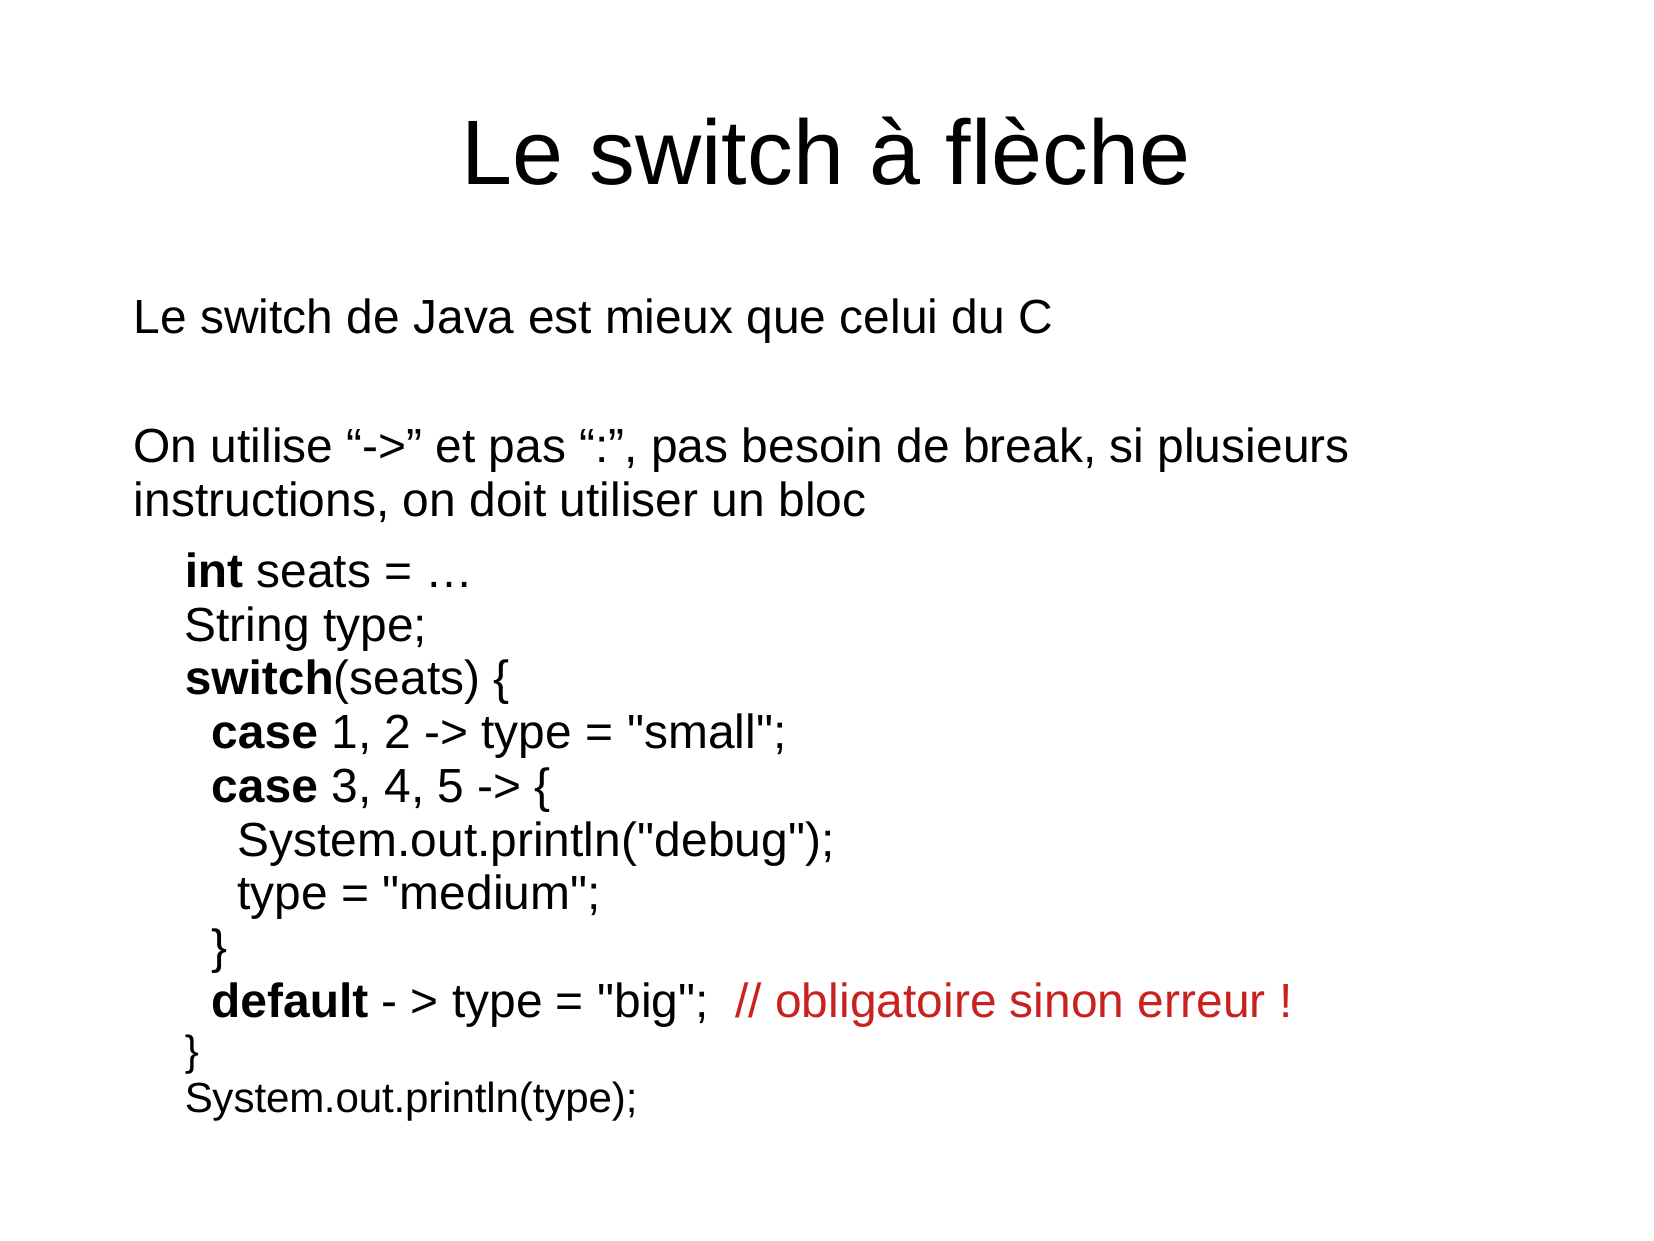

# Le switch à flèche
Le switch de Java est mieux que celui du C
On utilise “->” et pas “:”, pas besoin de break, si plusieurs instructions, on doit utiliser un bloc
int seats = …
String type;
switch(seats) {
 case 1, 2 -> type = "small";
 case 3, 4, 5 -> {
 System.out.println("debug");
 type = "medium";
 }
 default - > type = "big"; // obligatoire sinon erreur !
}
System.out.println(type);